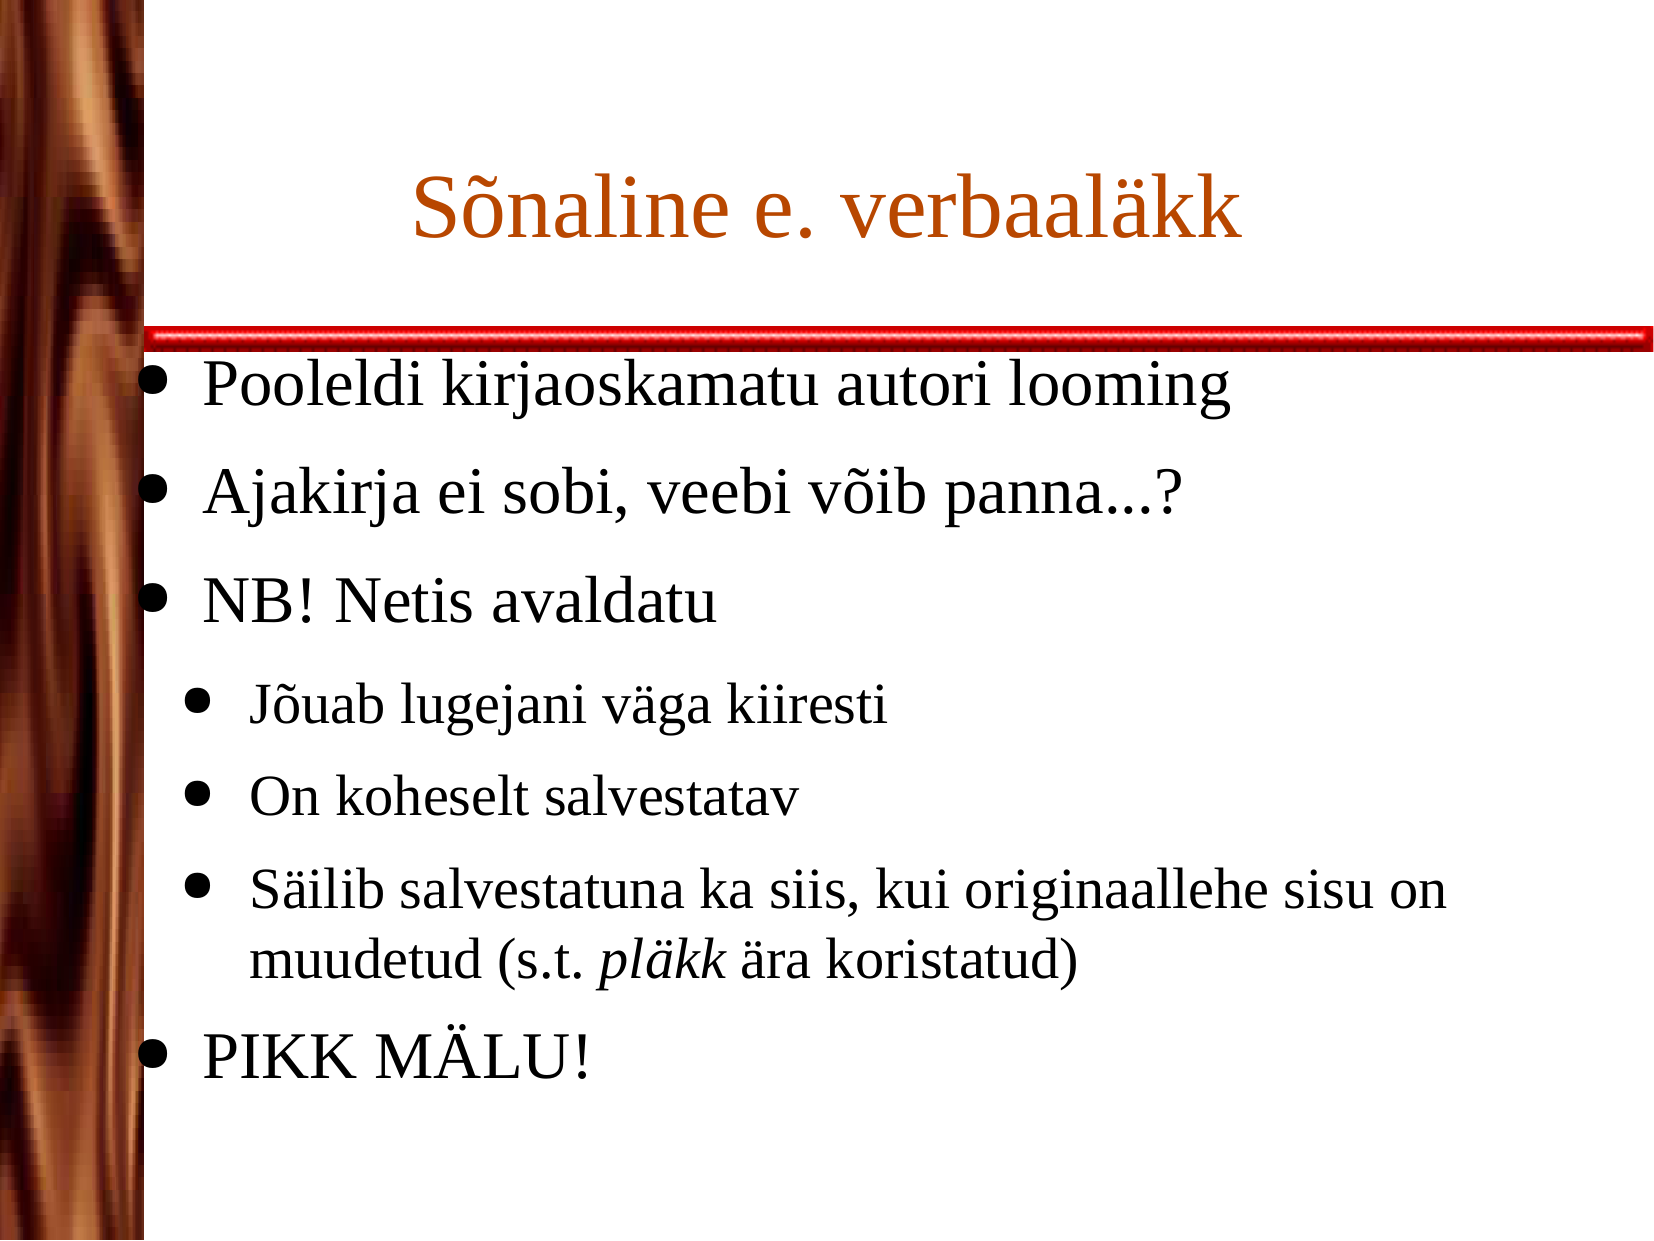

# Sõnaline e. verbaaläkk
Pooleldi kirjaoskamatu autori looming
Ajakirja ei sobi, veebi võib panna...?
NB! Netis avaldatu
Jõuab lugejani väga kiiresti
On koheselt salvestatav
Säilib salvestatuna ka siis, kui originaallehe sisu on muudetud (s.t. pläkk ära koristatud)
PIKK MÄLU!